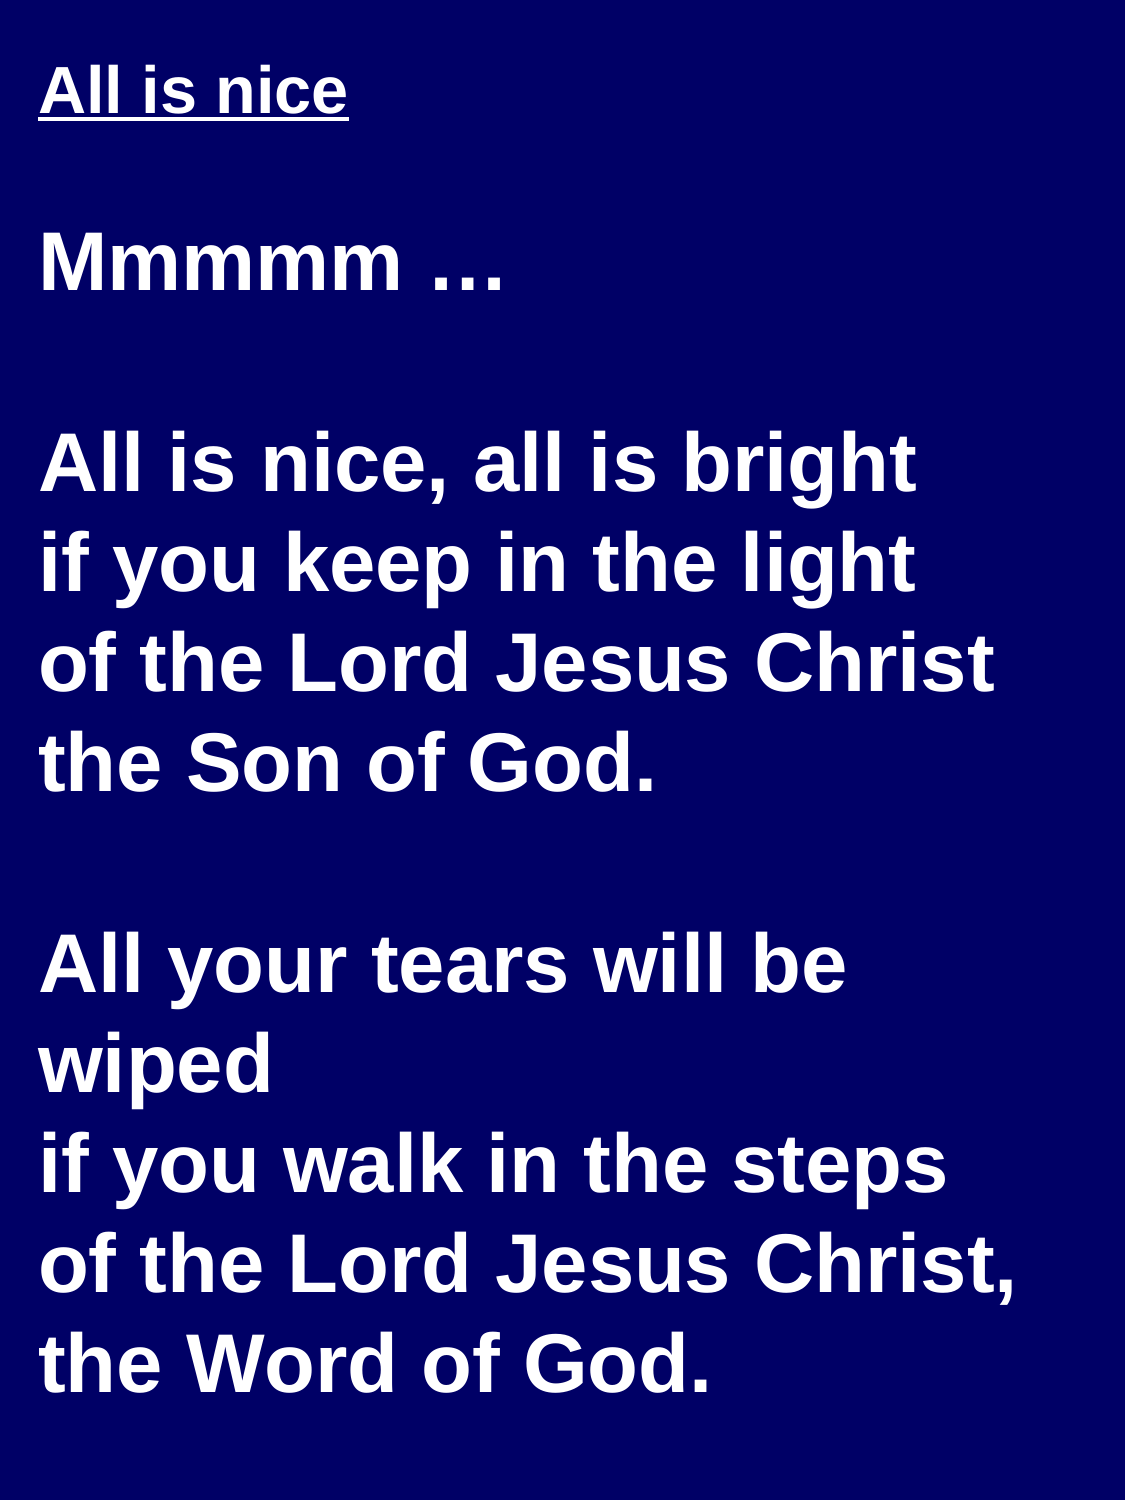

All is nice
Mmmmm …
All is nice, all is bright
if you keep in the light
of the Lord Jesus Christ
the Son of God.
All your tears will be wiped
if you walk in the steps
of the Lord Jesus Christ,
the Word of God.